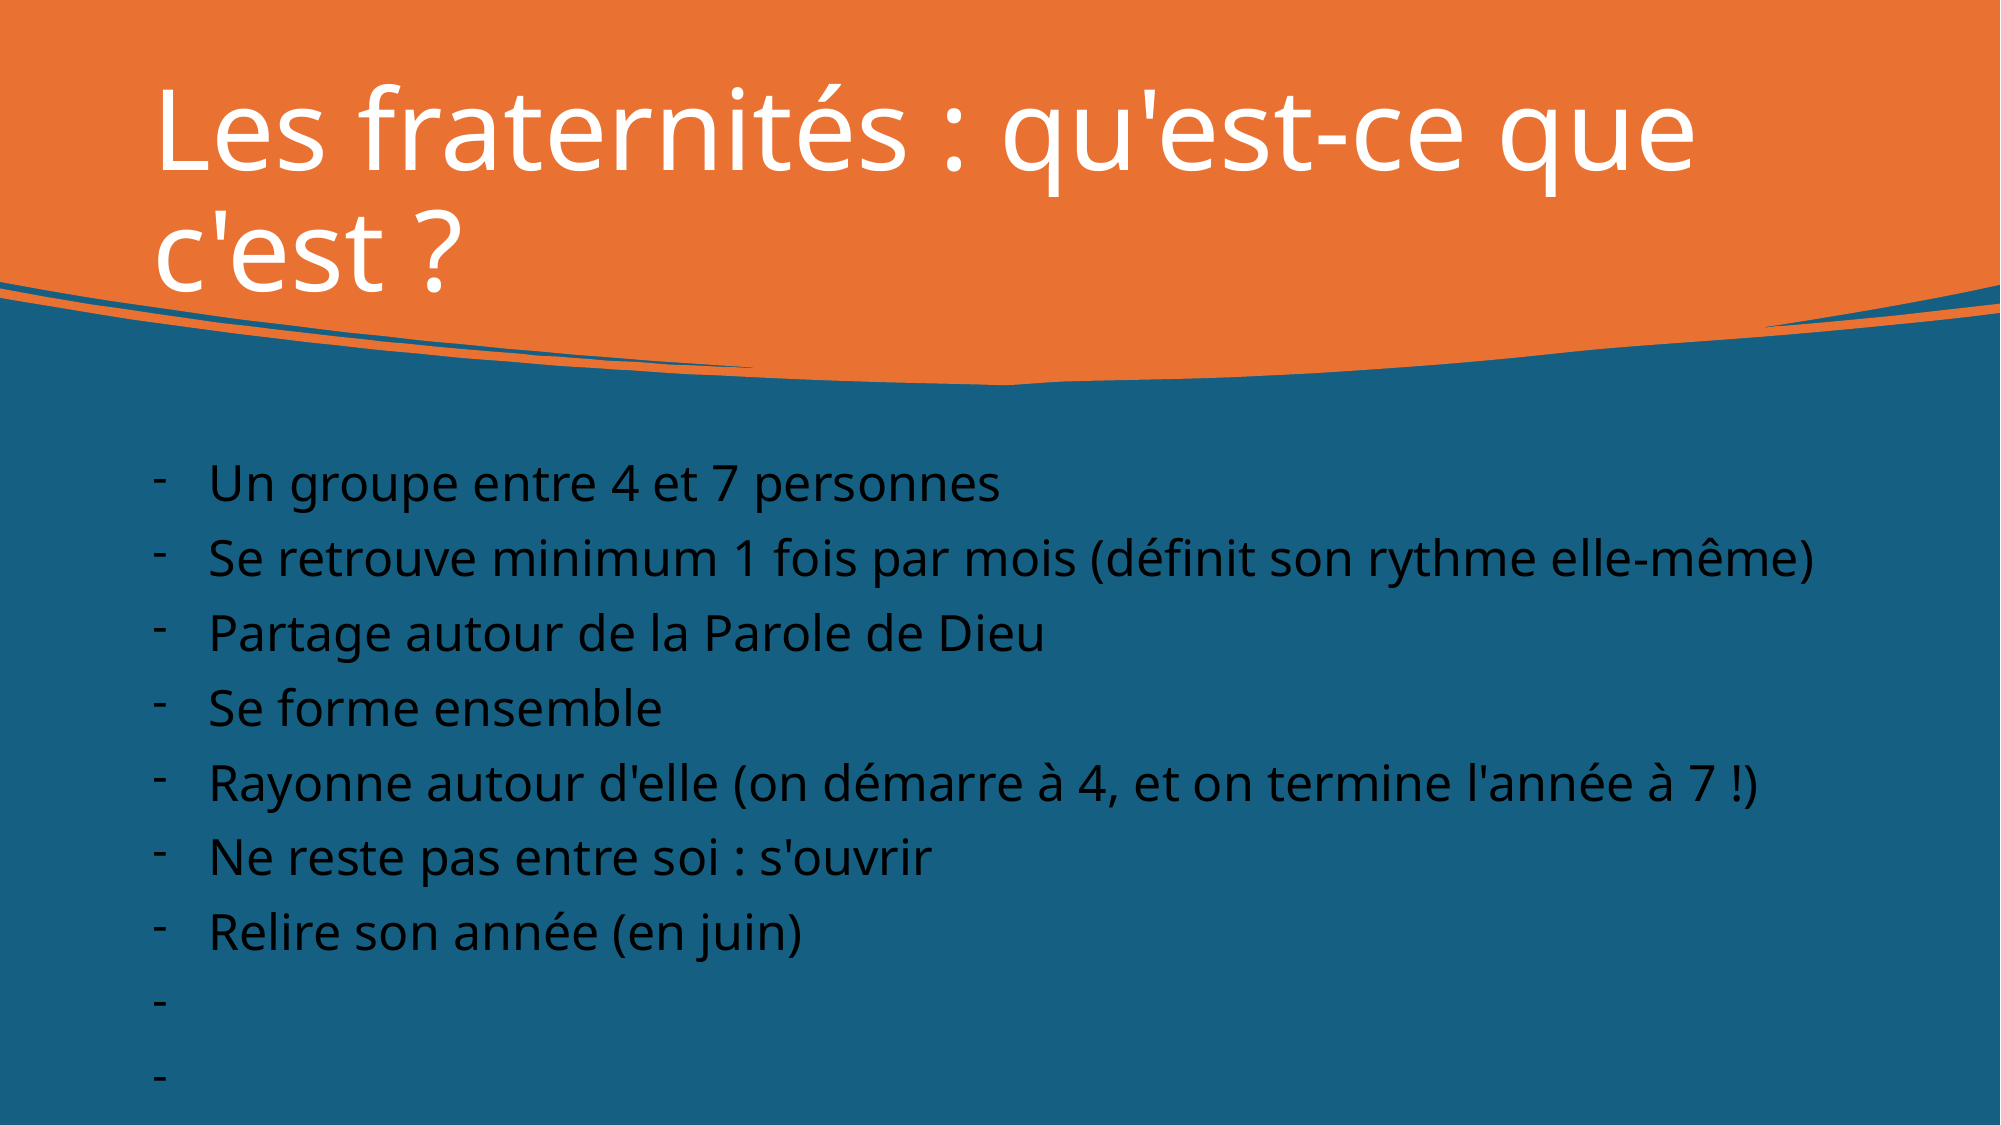

# Les fraternités : qu'est-ce que c'est ?
Un groupe entre 4 et 7 personnes
Se retrouve minimum 1 fois par mois (définit son rythme elle-même)
Partage autour de la Parole de Dieu
Se forme ensemble
Rayonne autour d'elle (on démarre à 4, et on termine l'année à 7 !)
Ne reste pas entre soi : s'ouvrir
Relire son année (en juin)